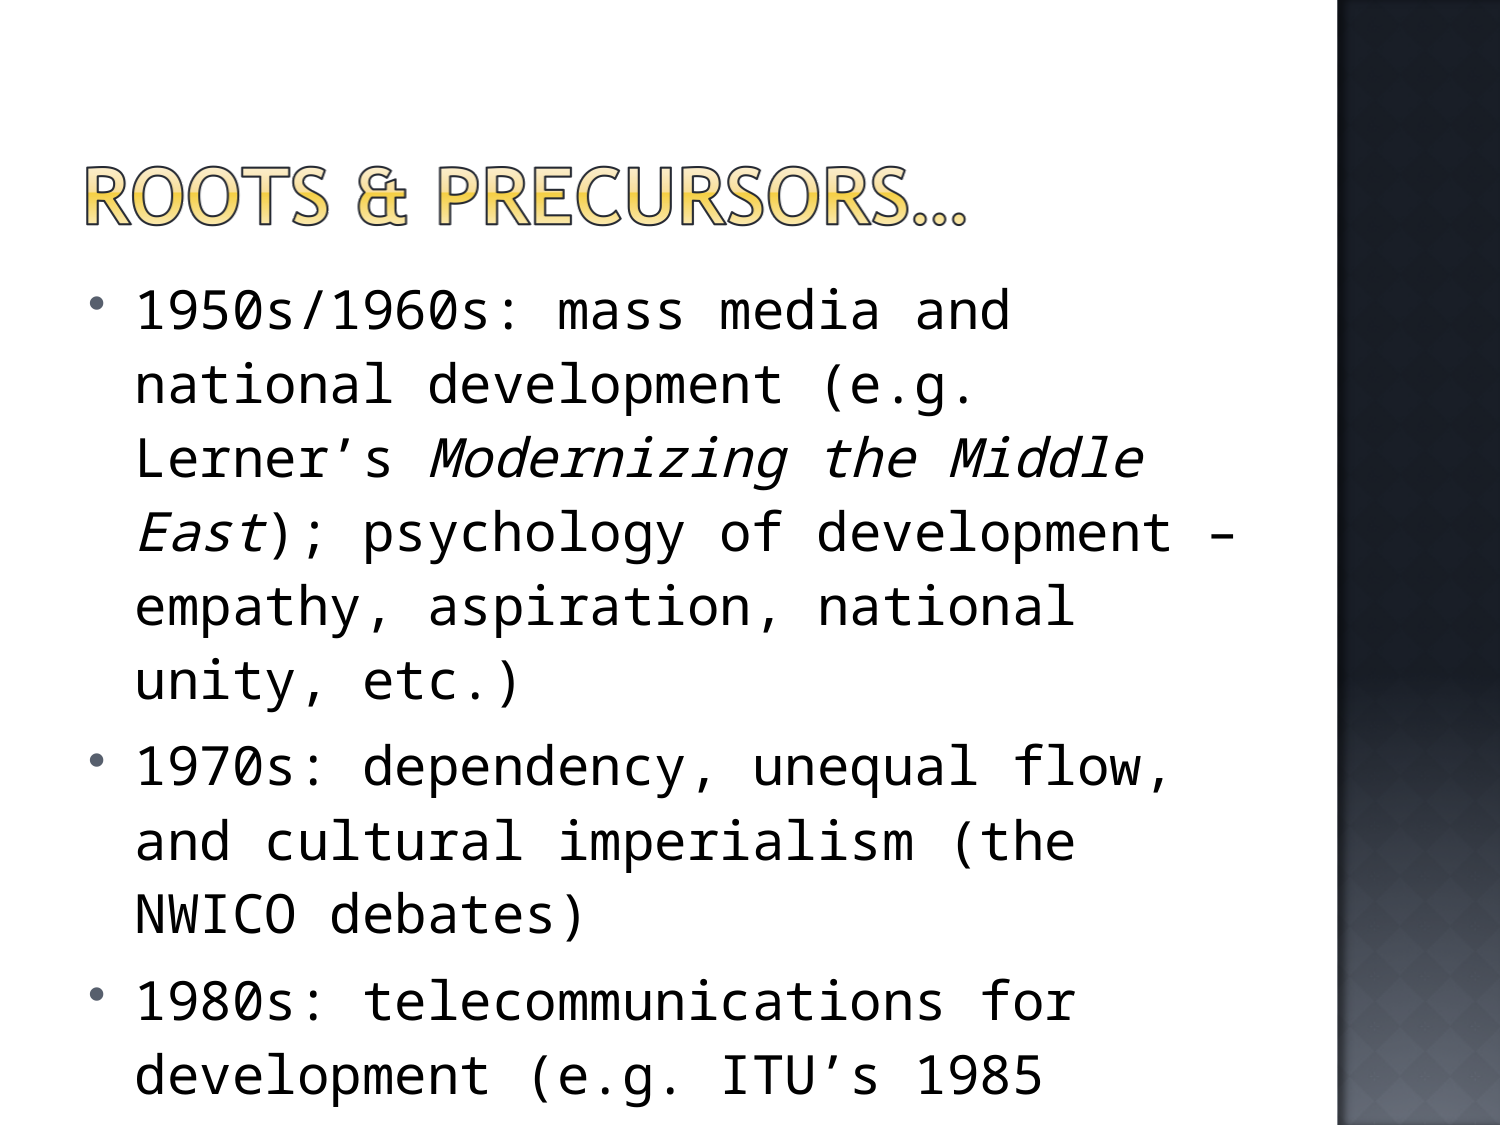

# 1950s/1960s: mass media and national development (e.g. Lerner’s Modernizing the Middle East); psychology of development – empathy, aspiration, national unity, etc.)
1970s: dependency, unequal flow, and cultural imperialism (the NWICO debates)
1980s: telecommunications for development (e.g. ITU’s 1985 ‘Missing Link’ Report)
Projects and campaigns: literacy, development education and extension (print, radio and TV-based)
Mid-1990s: “ICT4D”